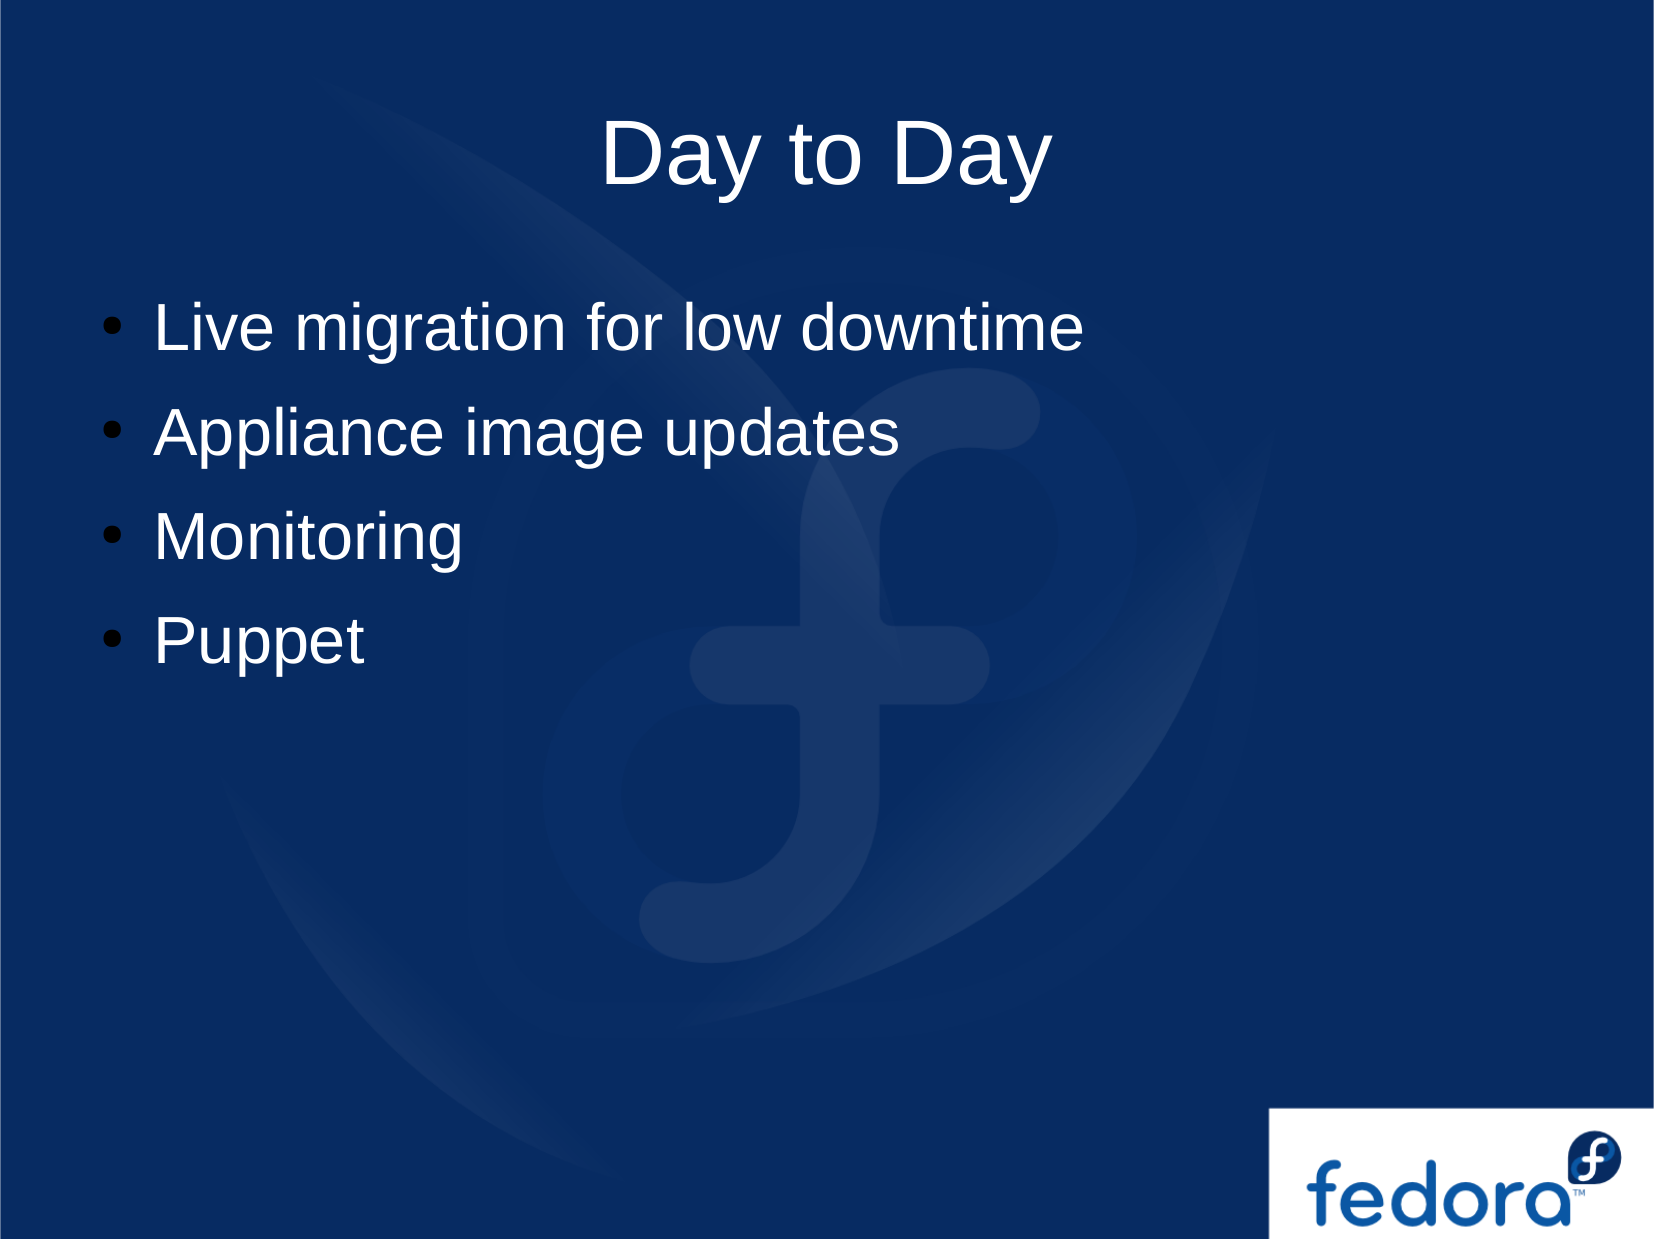

# Day to Day
Live migration for low downtime
Appliance image updates
Monitoring
Puppet